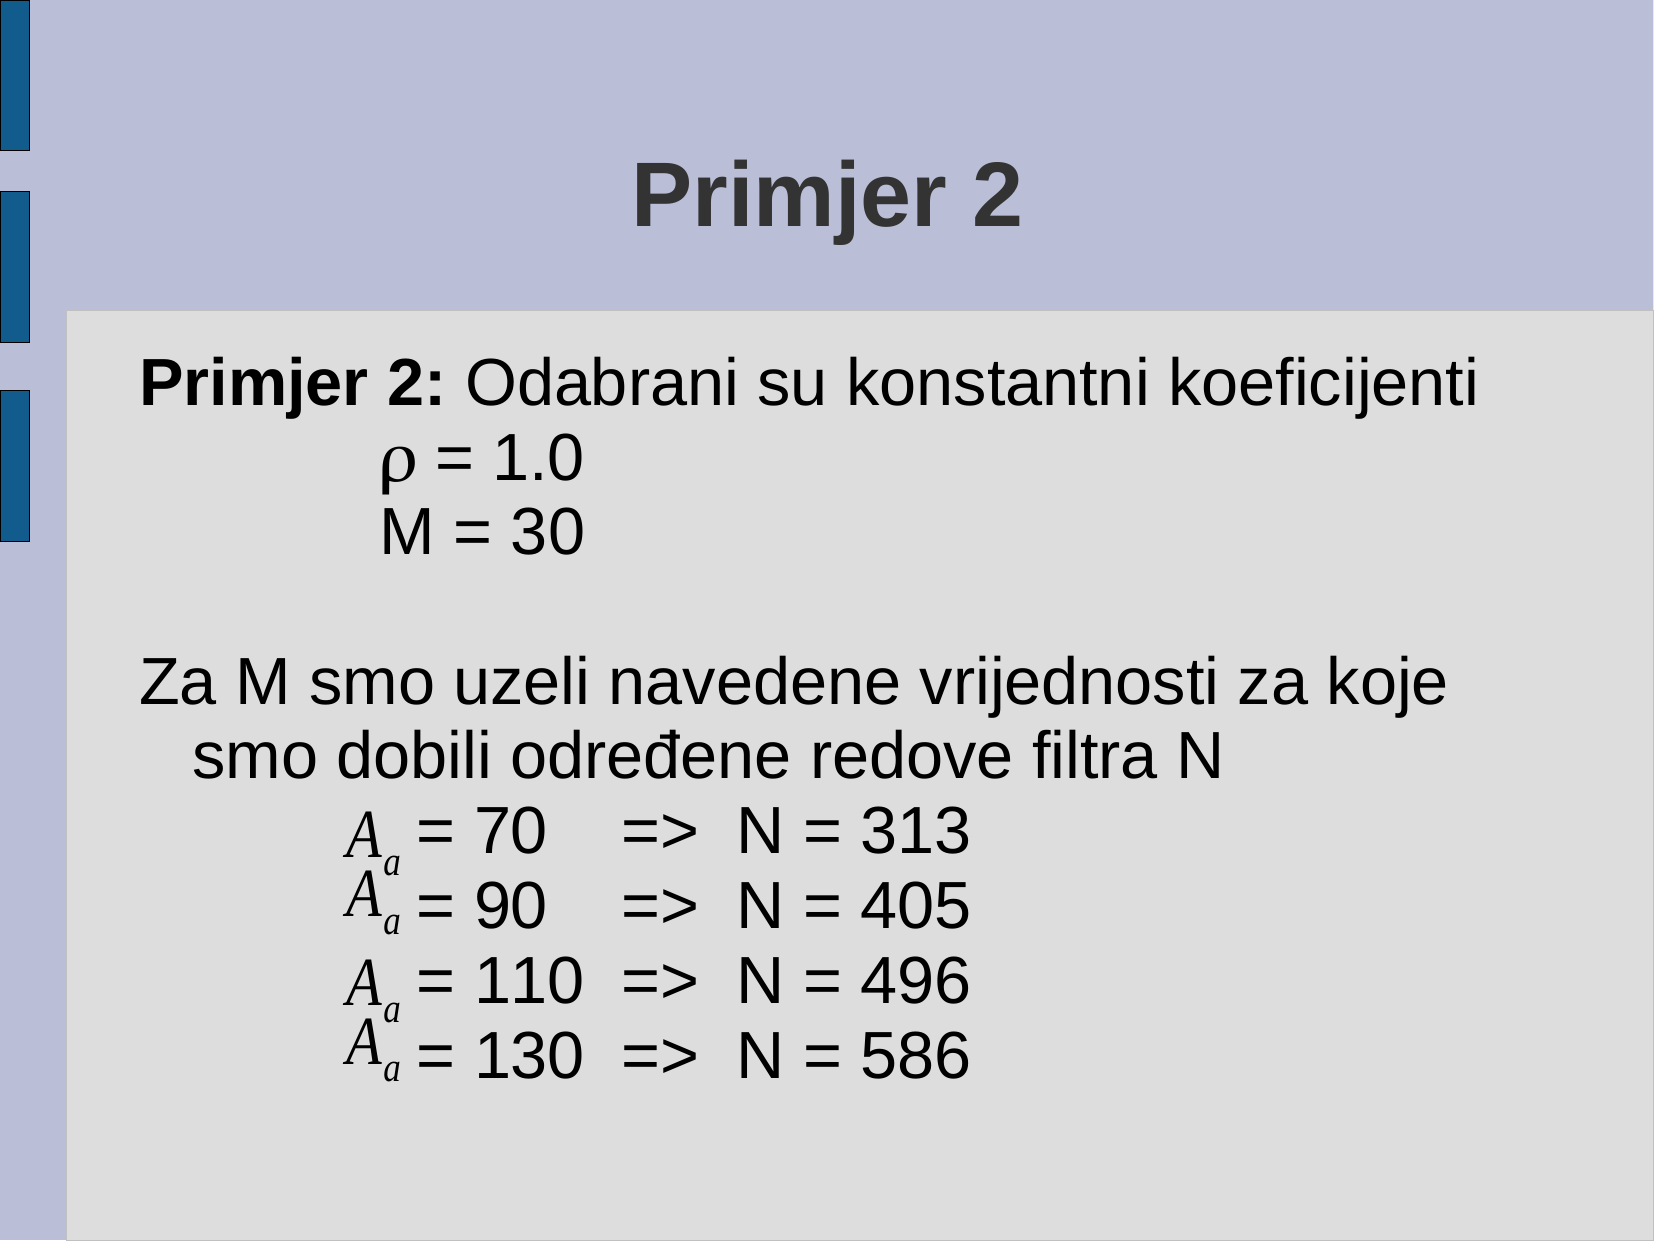

# Primjer 2
Primjer 2: Odabrani su konstantni koeficijenti
 = 1.0
 M = 30
Za M smo uzeli navedene vrijednosti za koje smo dobili određene redove filtra N
 = 70 => N = 313
 = 90 => N = 405
 = 110 => N = 496
 = 130 => N = 586